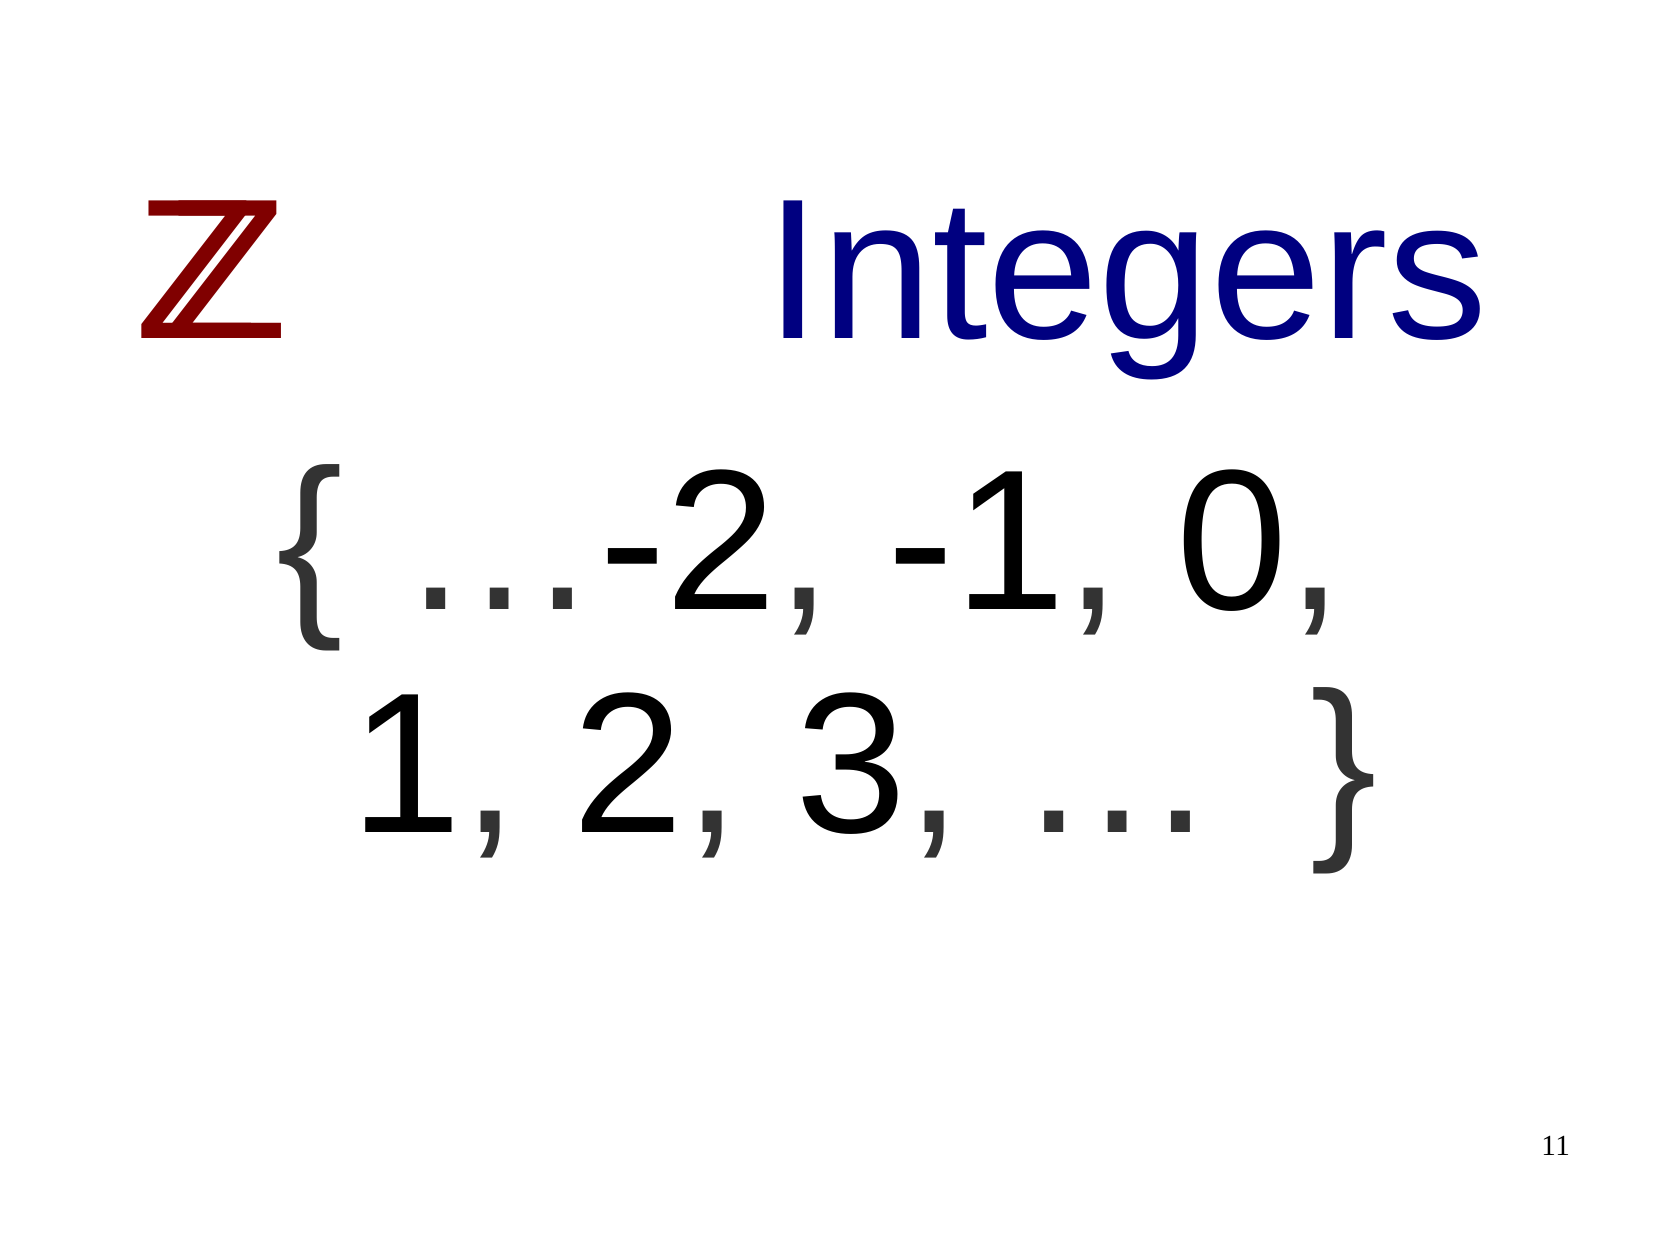

Z
Z
Integers
{ …-2, -1, 0,
	1, 2, 3, …		}
11